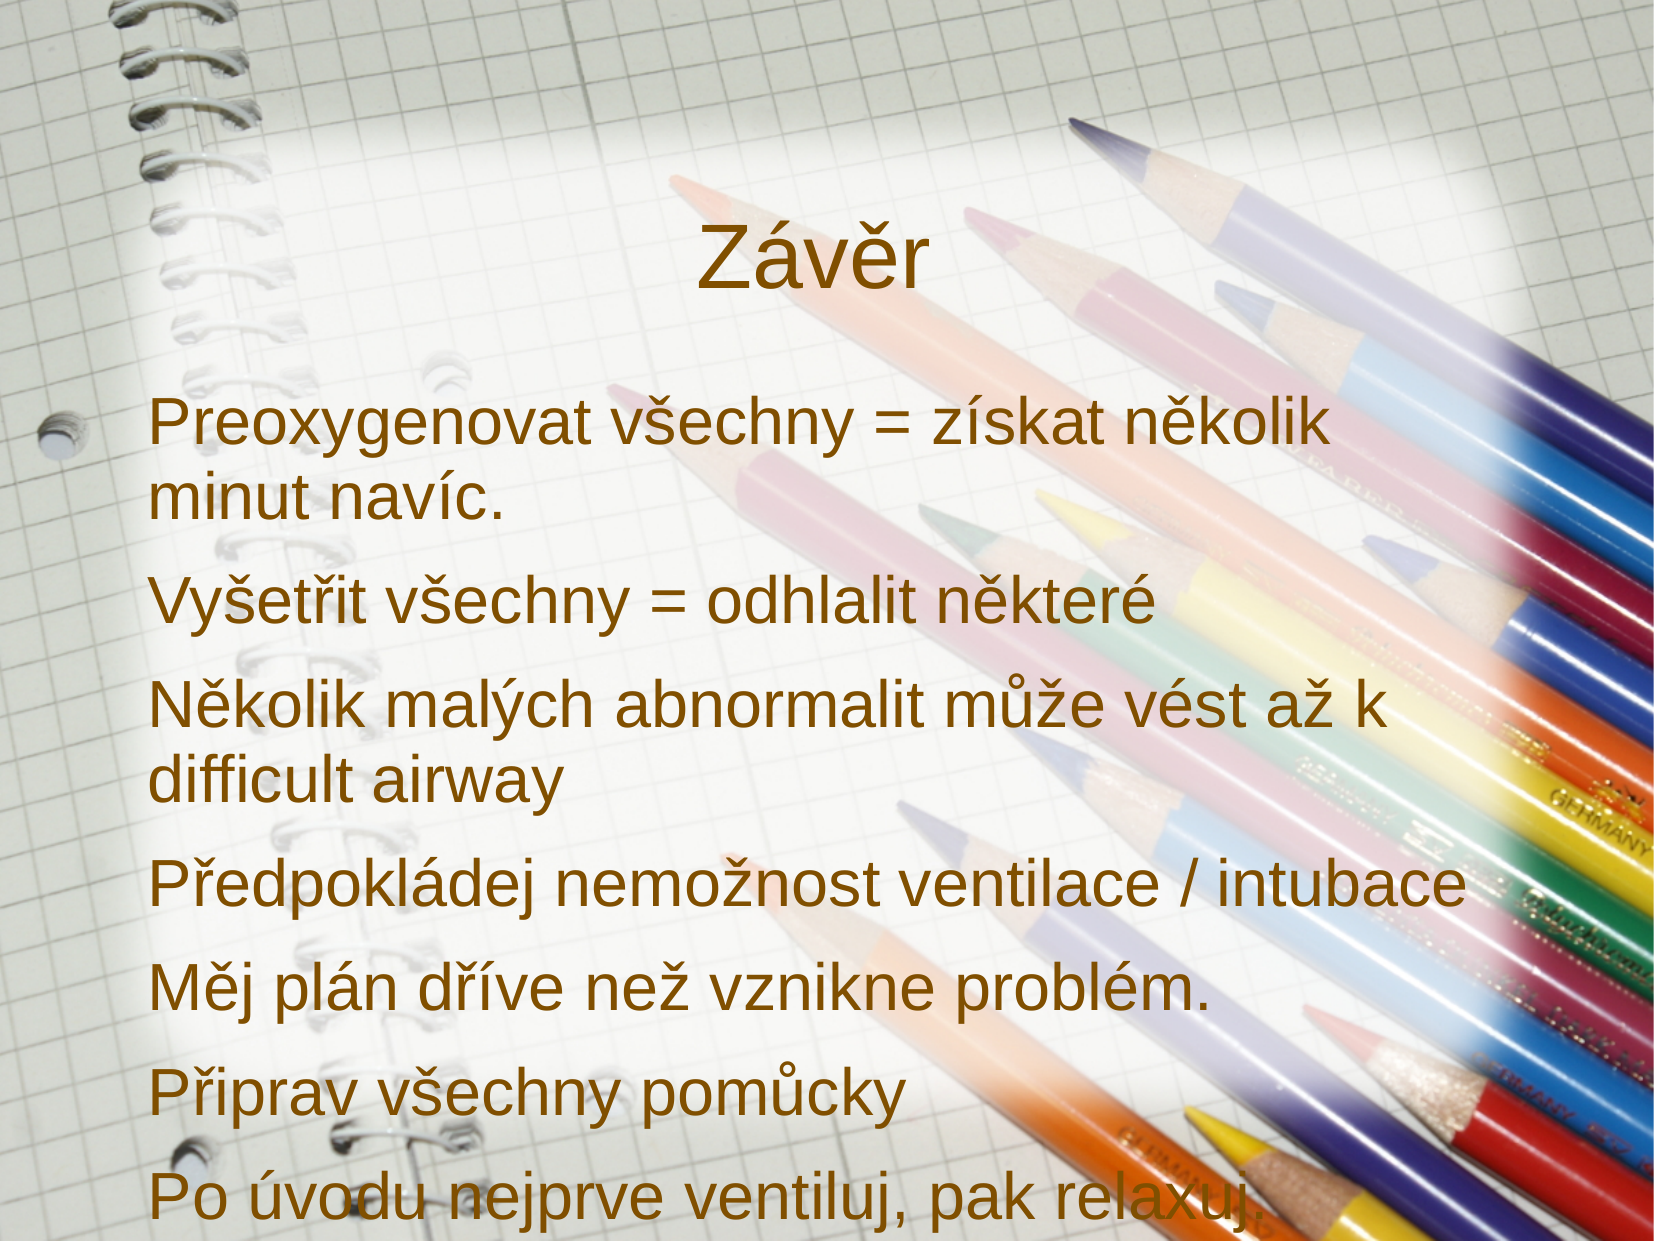

# Závěr
Preoxygenovat všechny = získat několik minut navíc.
Vyšetřit všechny = odhlalit některé
Několik malých abnormalit může vést až k difficult airway
Předpokládej nemožnost ventilace / intubace
Měj plán dříve než vznikne problém.
Připrav všechny pomůcky
Po úvodu nejprve ventiluj, pak relaxuj.